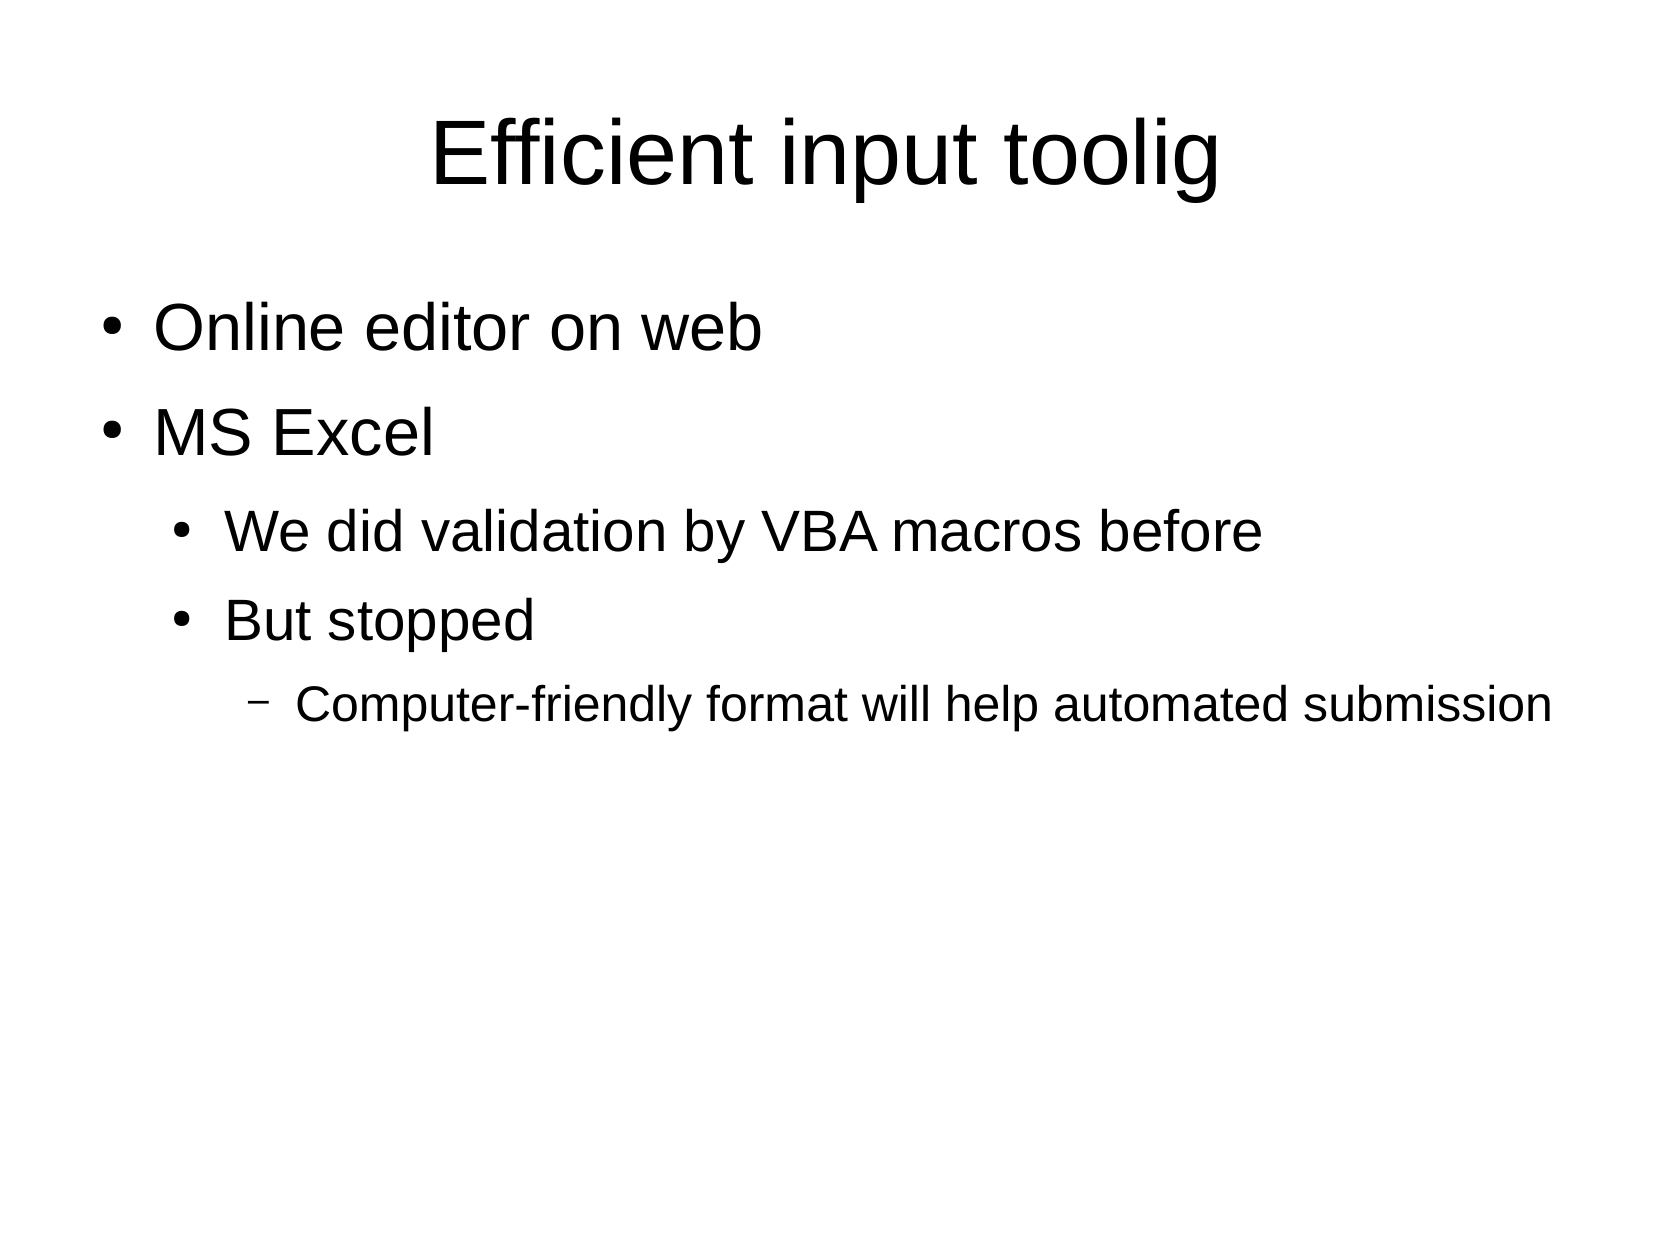

# Efficient input toolig
Online editor on web
MS Excel
We did validation by VBA macros before
But stopped
Computer-friendly format will help automated submission